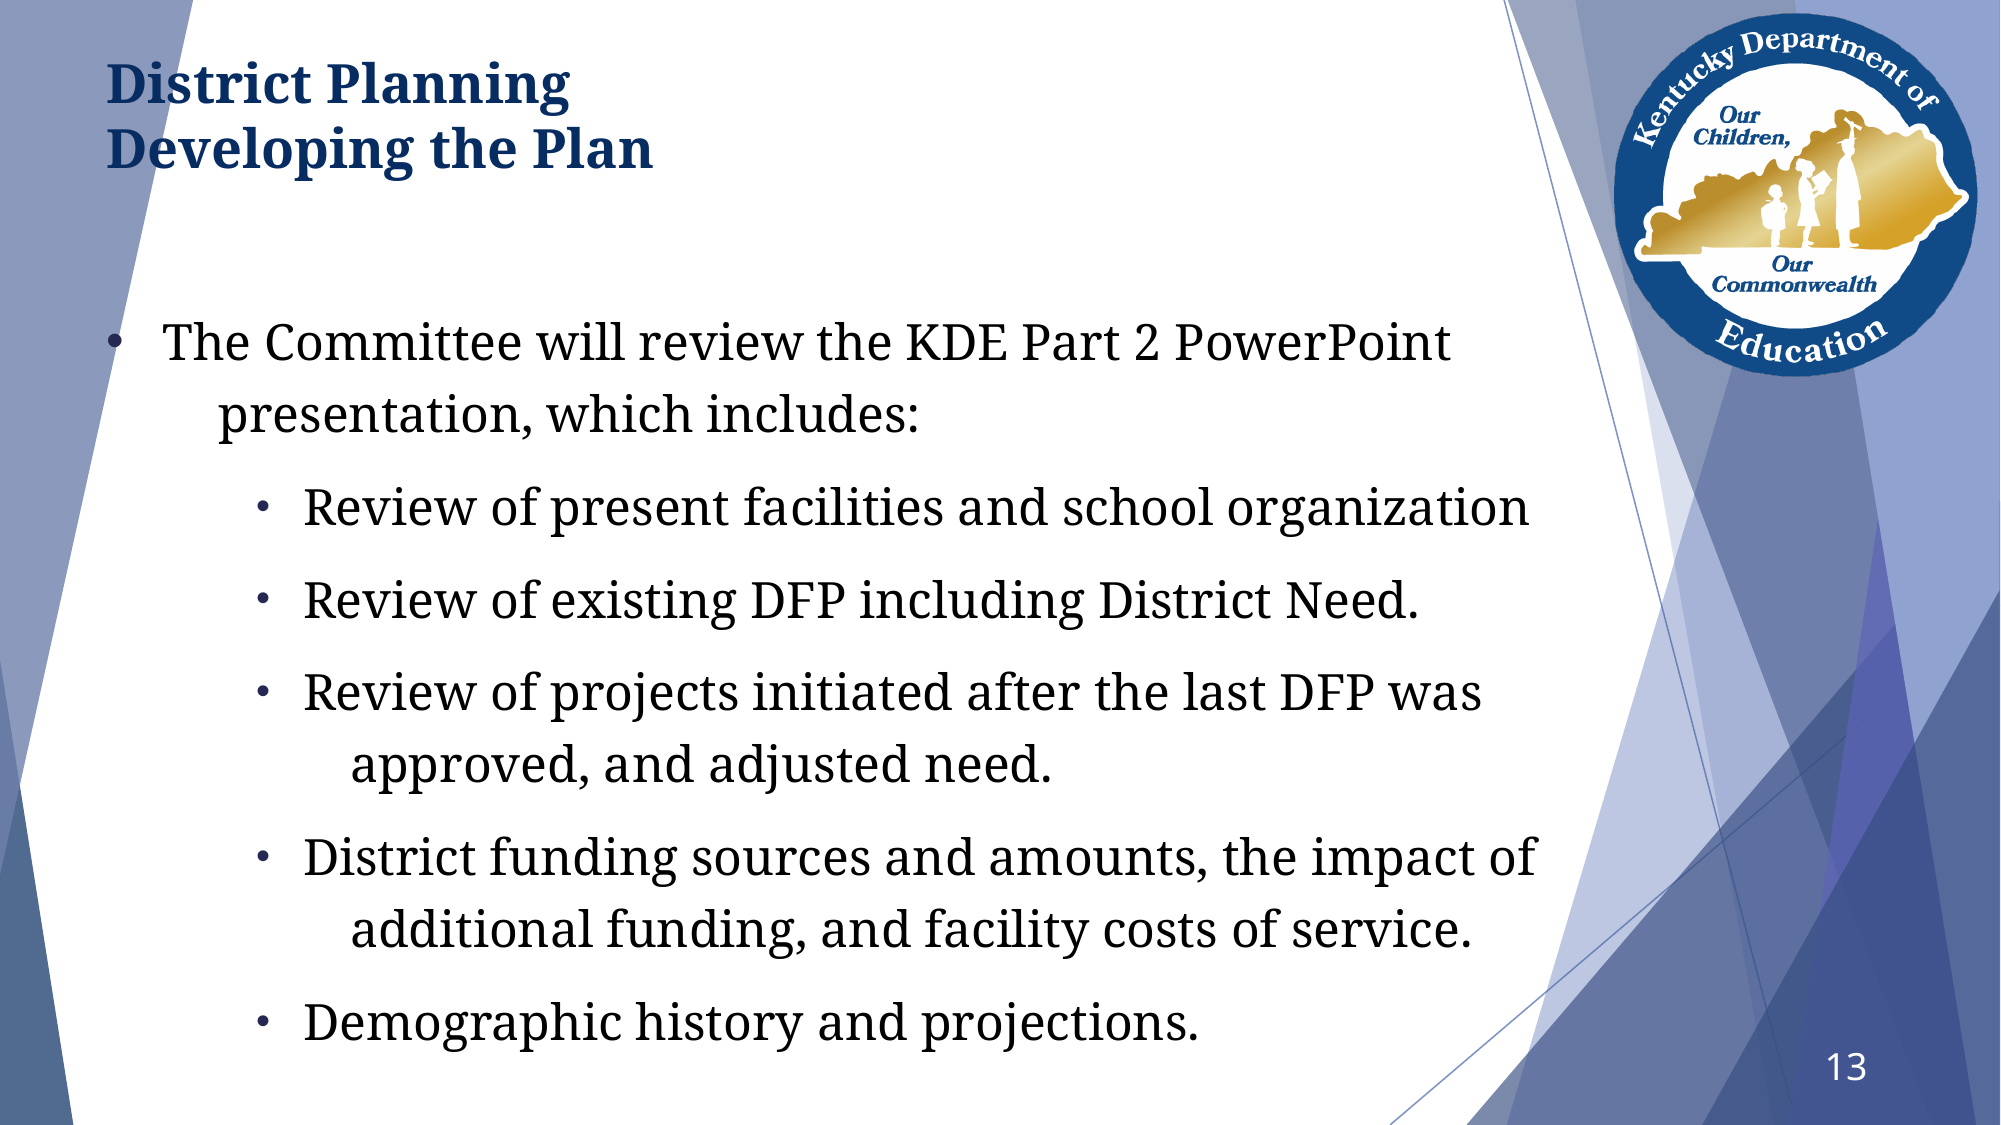

# District Planning Developing the Plan
The Committee will review the KDE Part 2 PowerPoint presentation, which includes:
Review of present facilities and school organization
Review of existing DFP including District Need.
Review of projects initiated after the last DFP was approved, and adjusted need.
District funding sources and amounts, the impact of additional funding, and facility costs of service.
Demographic history and projections.